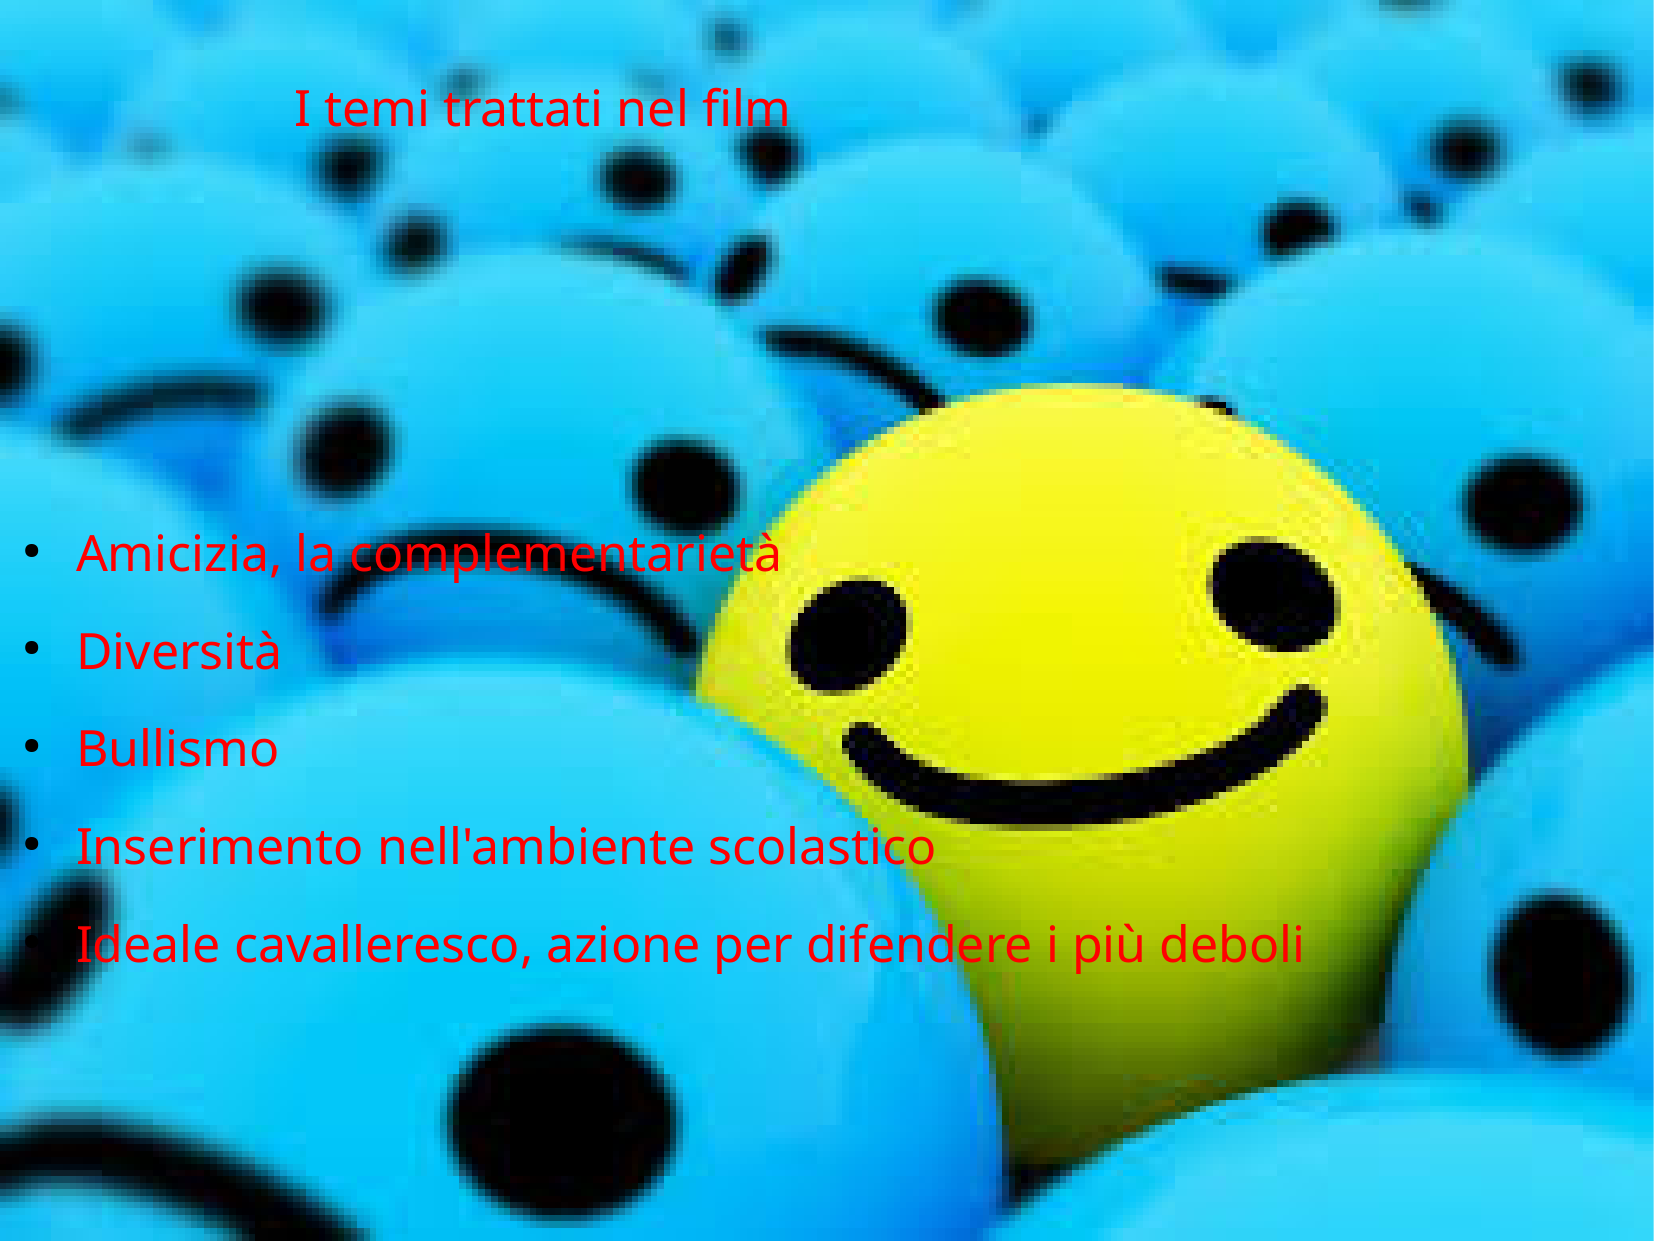

# I temi trattati nel film
Amicizia, la complementarietà
Diversità
Bullismo
Inserimento nell'ambiente scolastico
Ideale cavalleresco, azione per difendere i più deboli